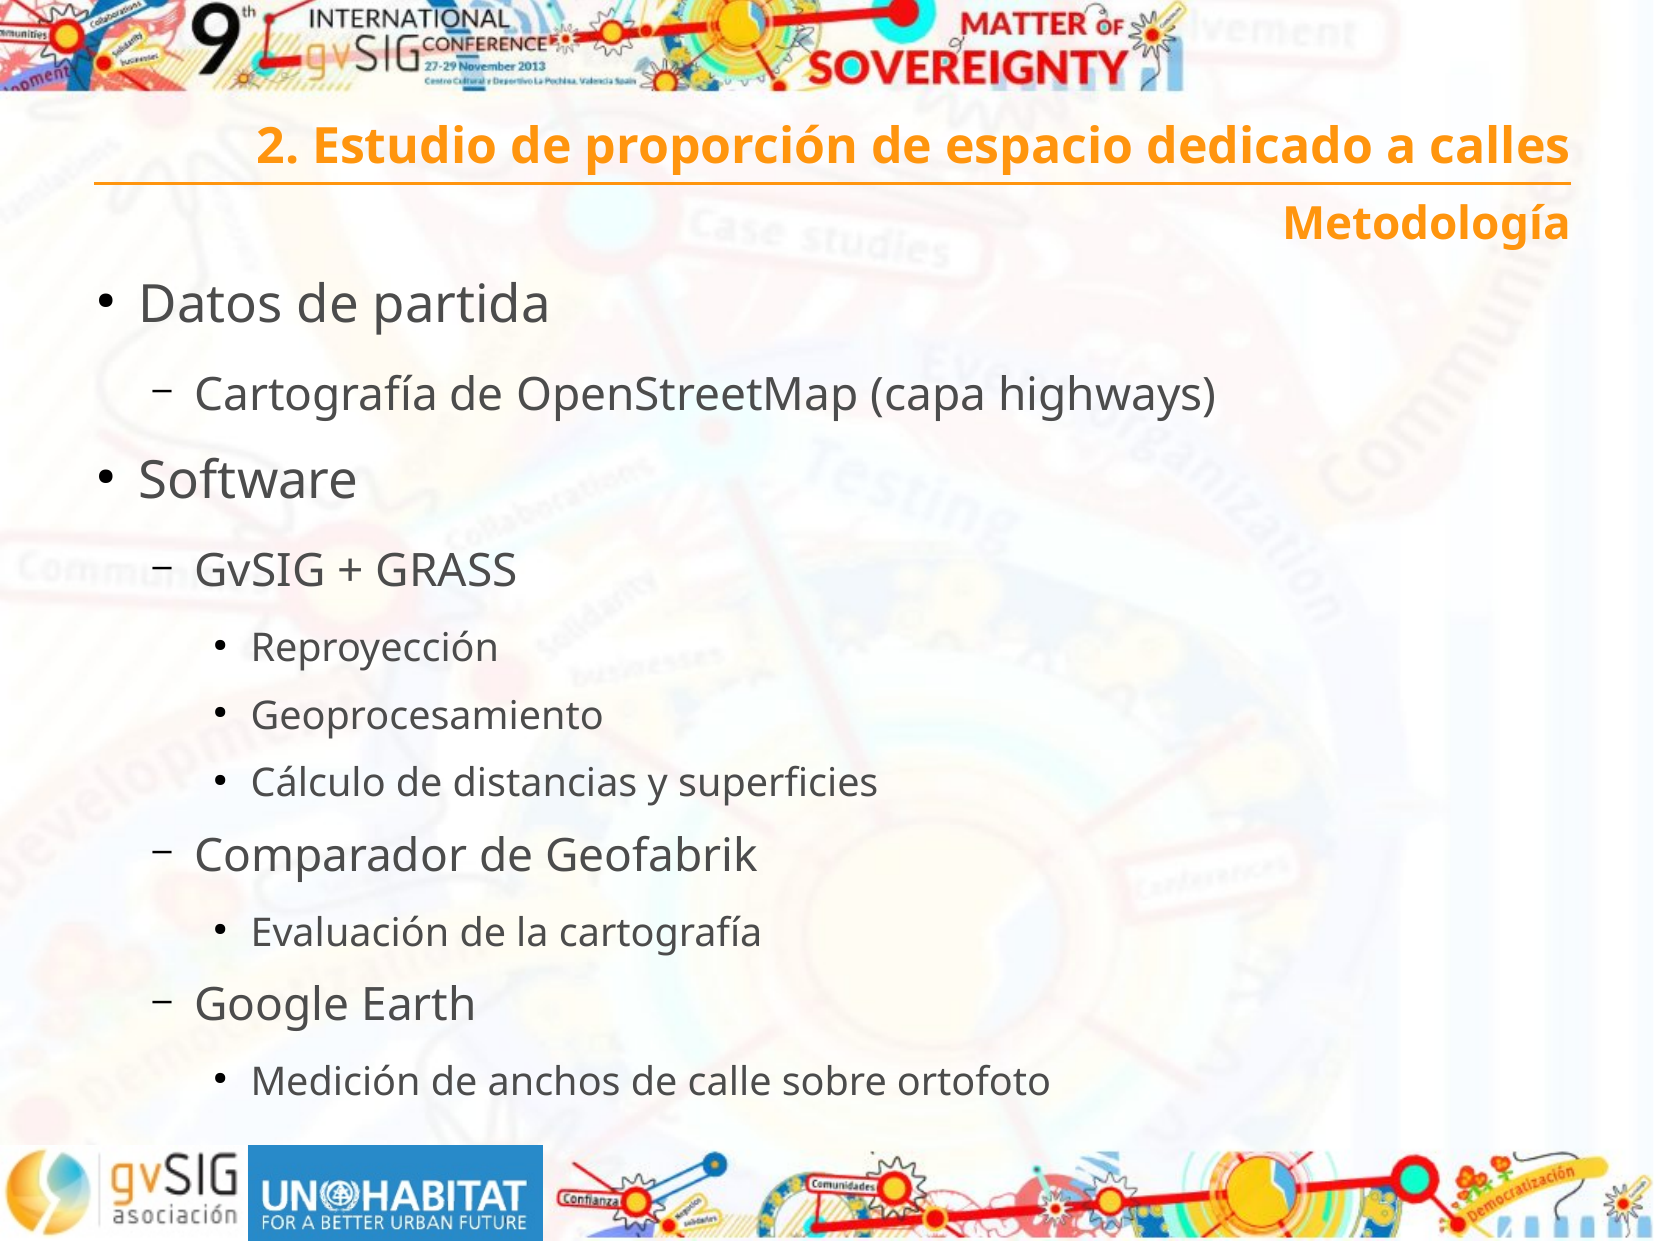

# 2. Estudio de proporción de espacio dedicado a calles
Metodología
Datos de partida
Cartografía de OpenStreetMap (capa highways)
Software
GvSIG + GRASS
Reproyección
Geoprocesamiento
Cálculo de distancias y superficies
Comparador de Geofabrik
Evaluación de la cartografía
Google Earth
Medición de anchos de calle sobre ortofoto